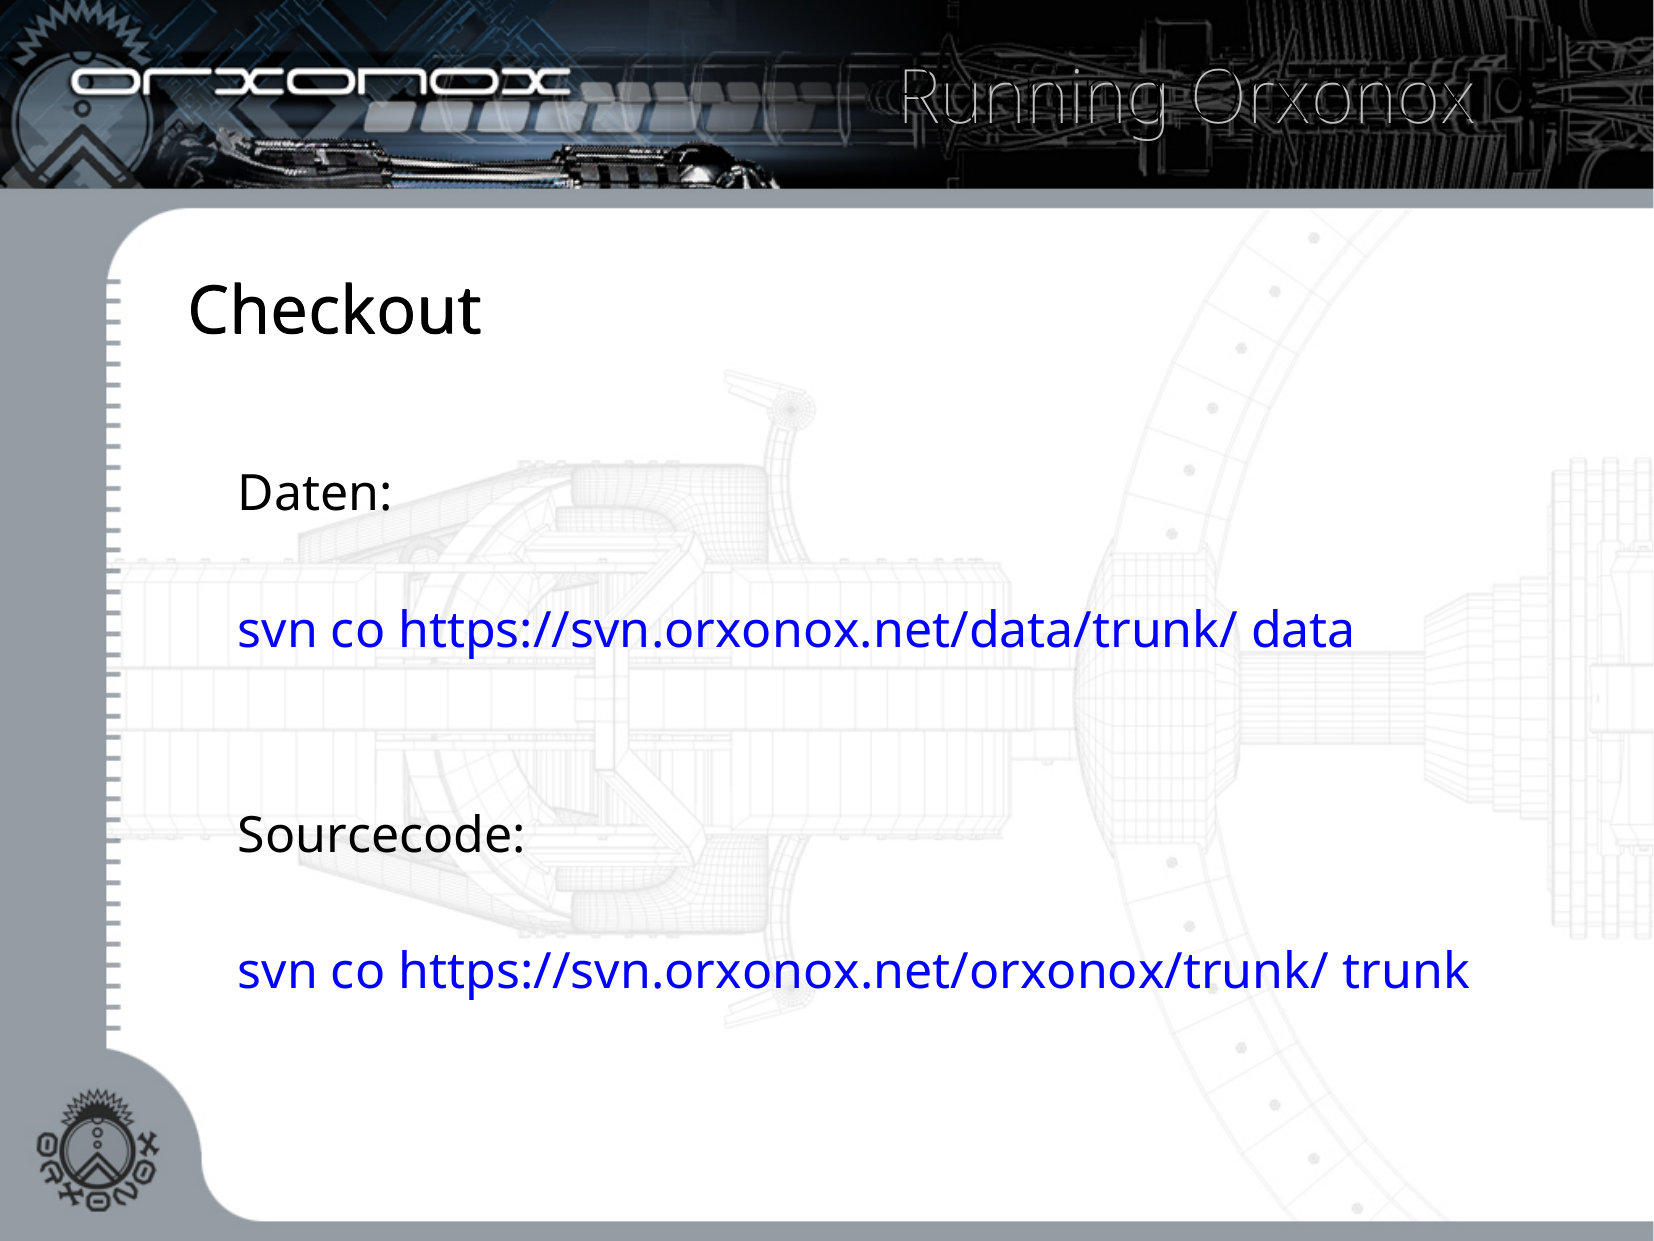

Running Orxonox
Checkout
Daten:
svn co https://svn.orxonox.net/data/trunk/ data
Sourcecode:
svn co https://svn.orxonox.net/orxonox/trunk/ trunk